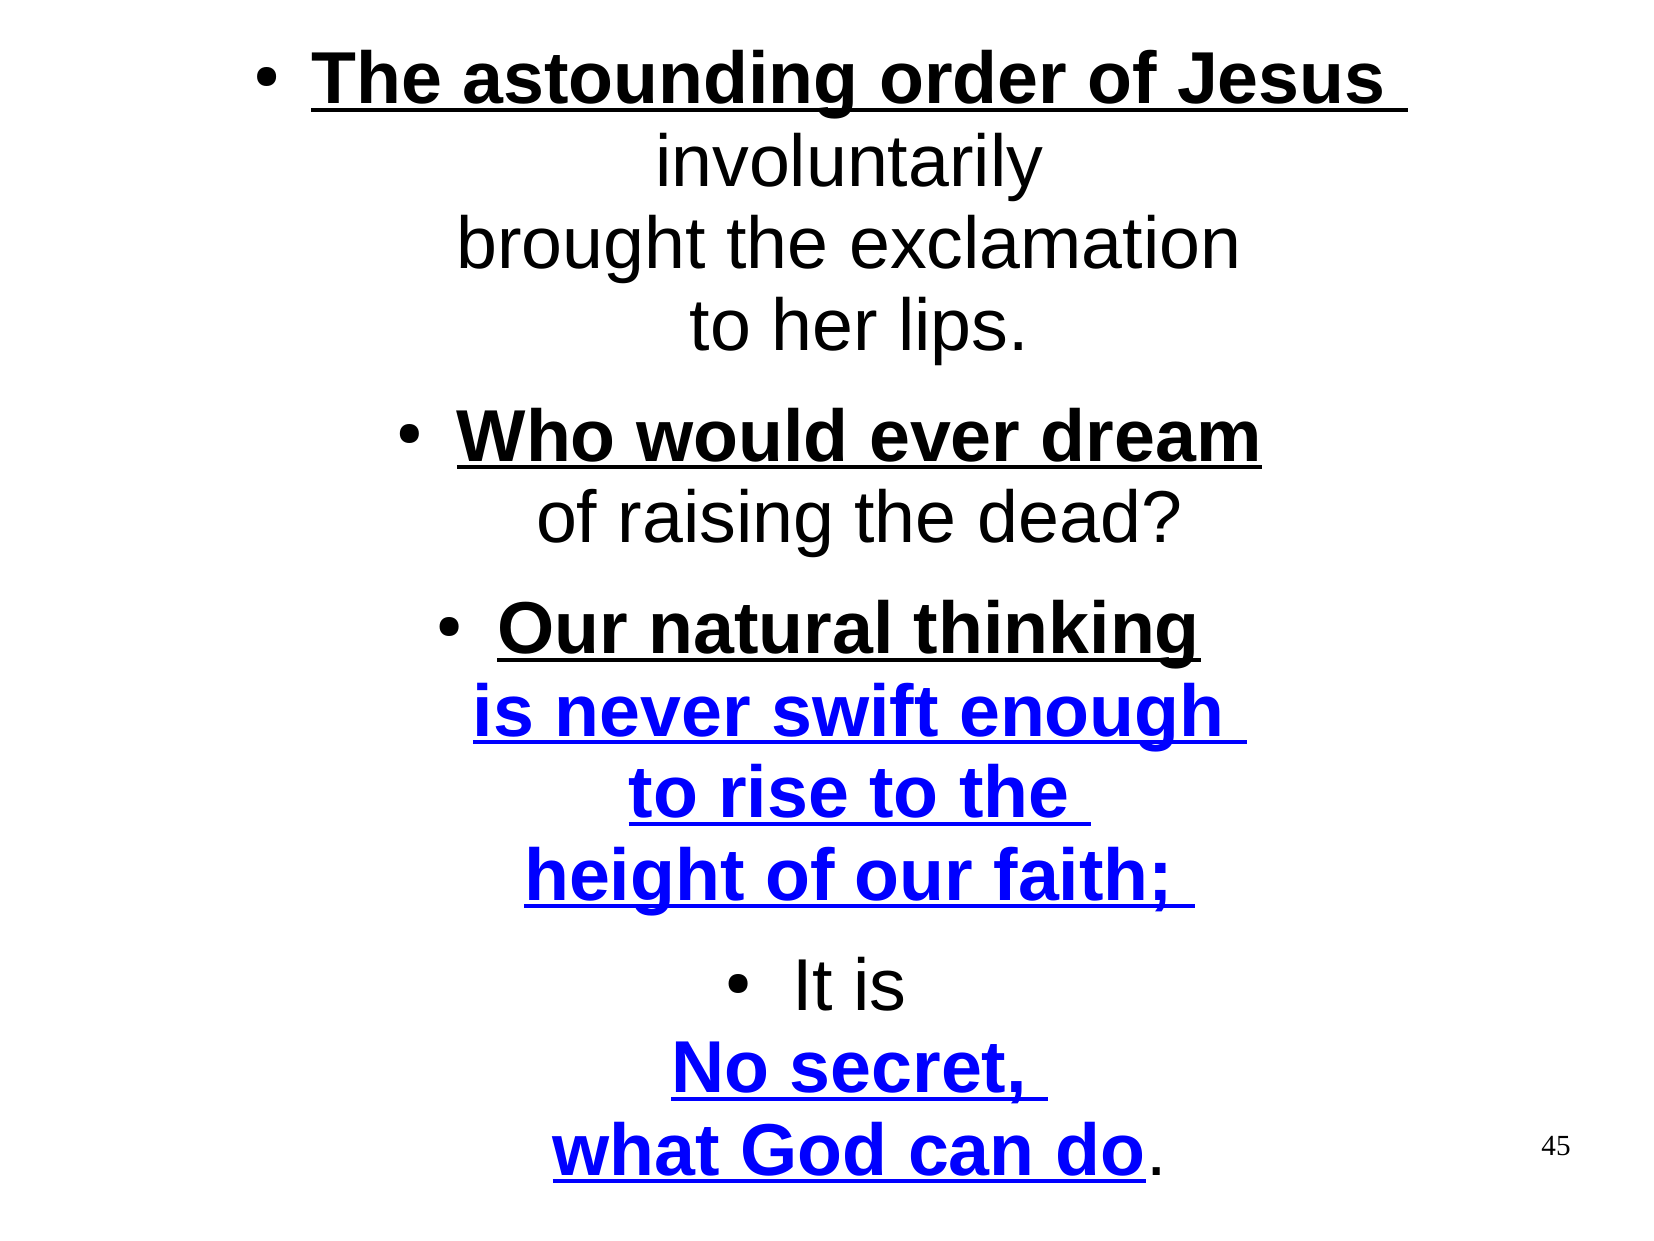

# The astounding order of Jesus involuntarily brought the exclamation to her lips.
Who would ever dream
of raising the dead?
Our natural thinking
is never swift enough
to rise to the
height of our faith;
It is
No secret,
what God can do.
45